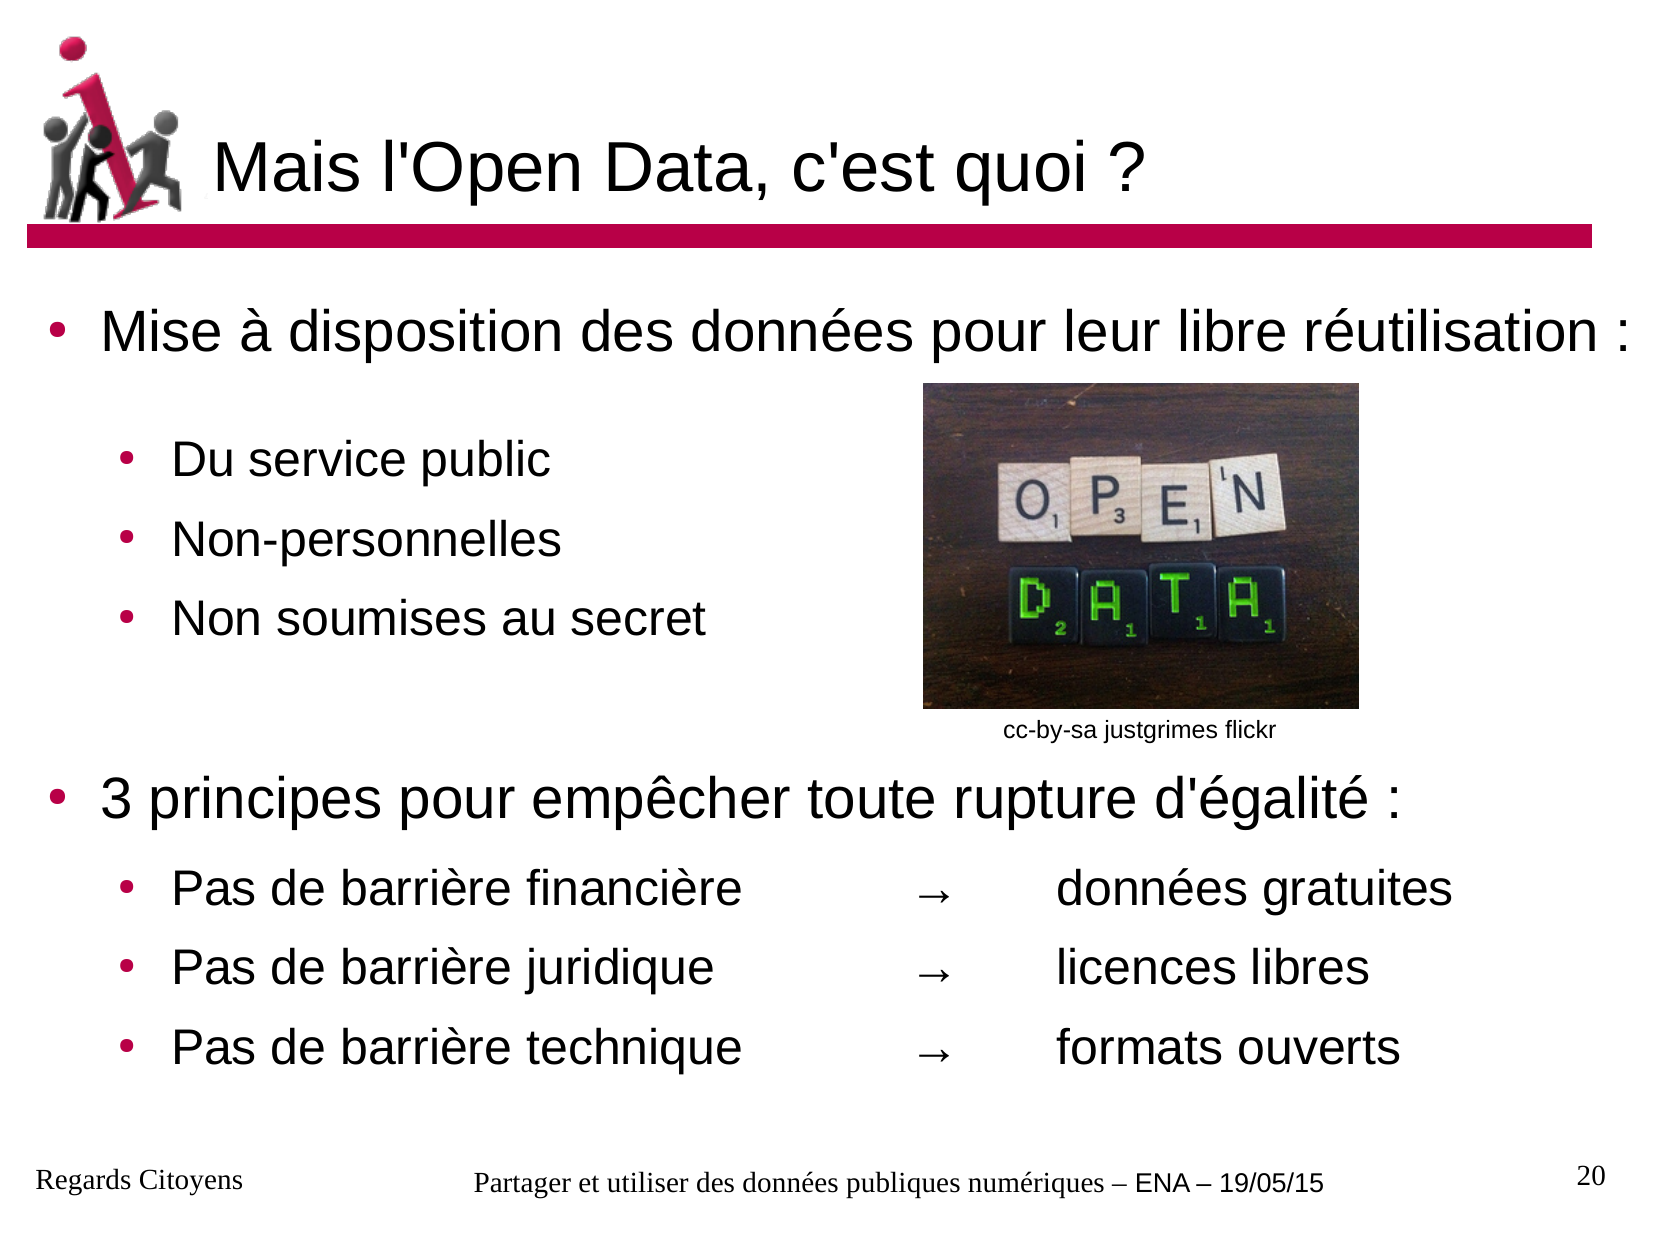

Mais l'Open Data, c'est quoi ?
# Mise à disposition des données pour leur libre réutilisation :
Du service public
Non-personnelles
Non soumises au secret
3 principes pour empêcher toute rupture d'égalité :
Pas de barrière financière			→		données gratuites
Pas de barrière juridique			→		licences libres
Pas de barrière technique			→		formats ouverts
cc-by-sa justgrimes flickr
20